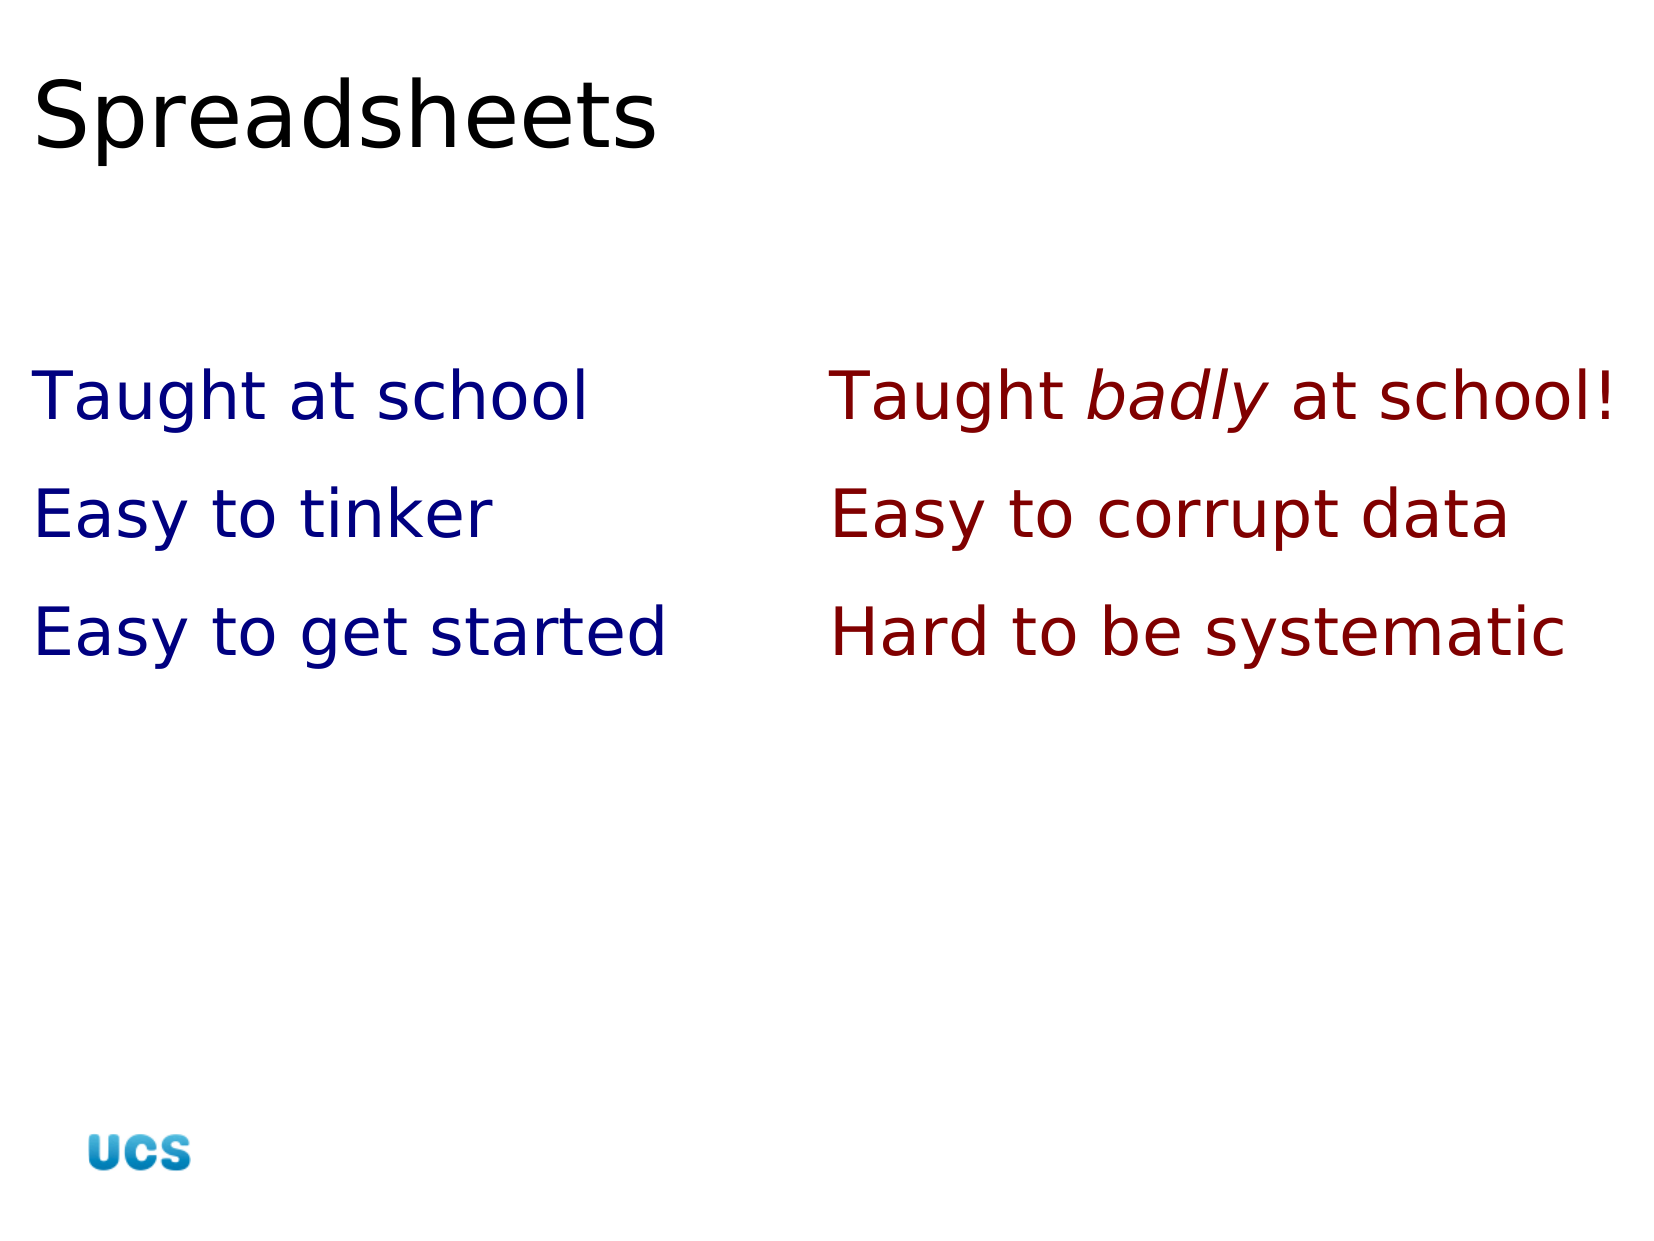

Spreadsheets
Taught at school
Taught badly at school!
Easy to tinker
Easy to corrupt data
Easy to get started
Hard to be systematic